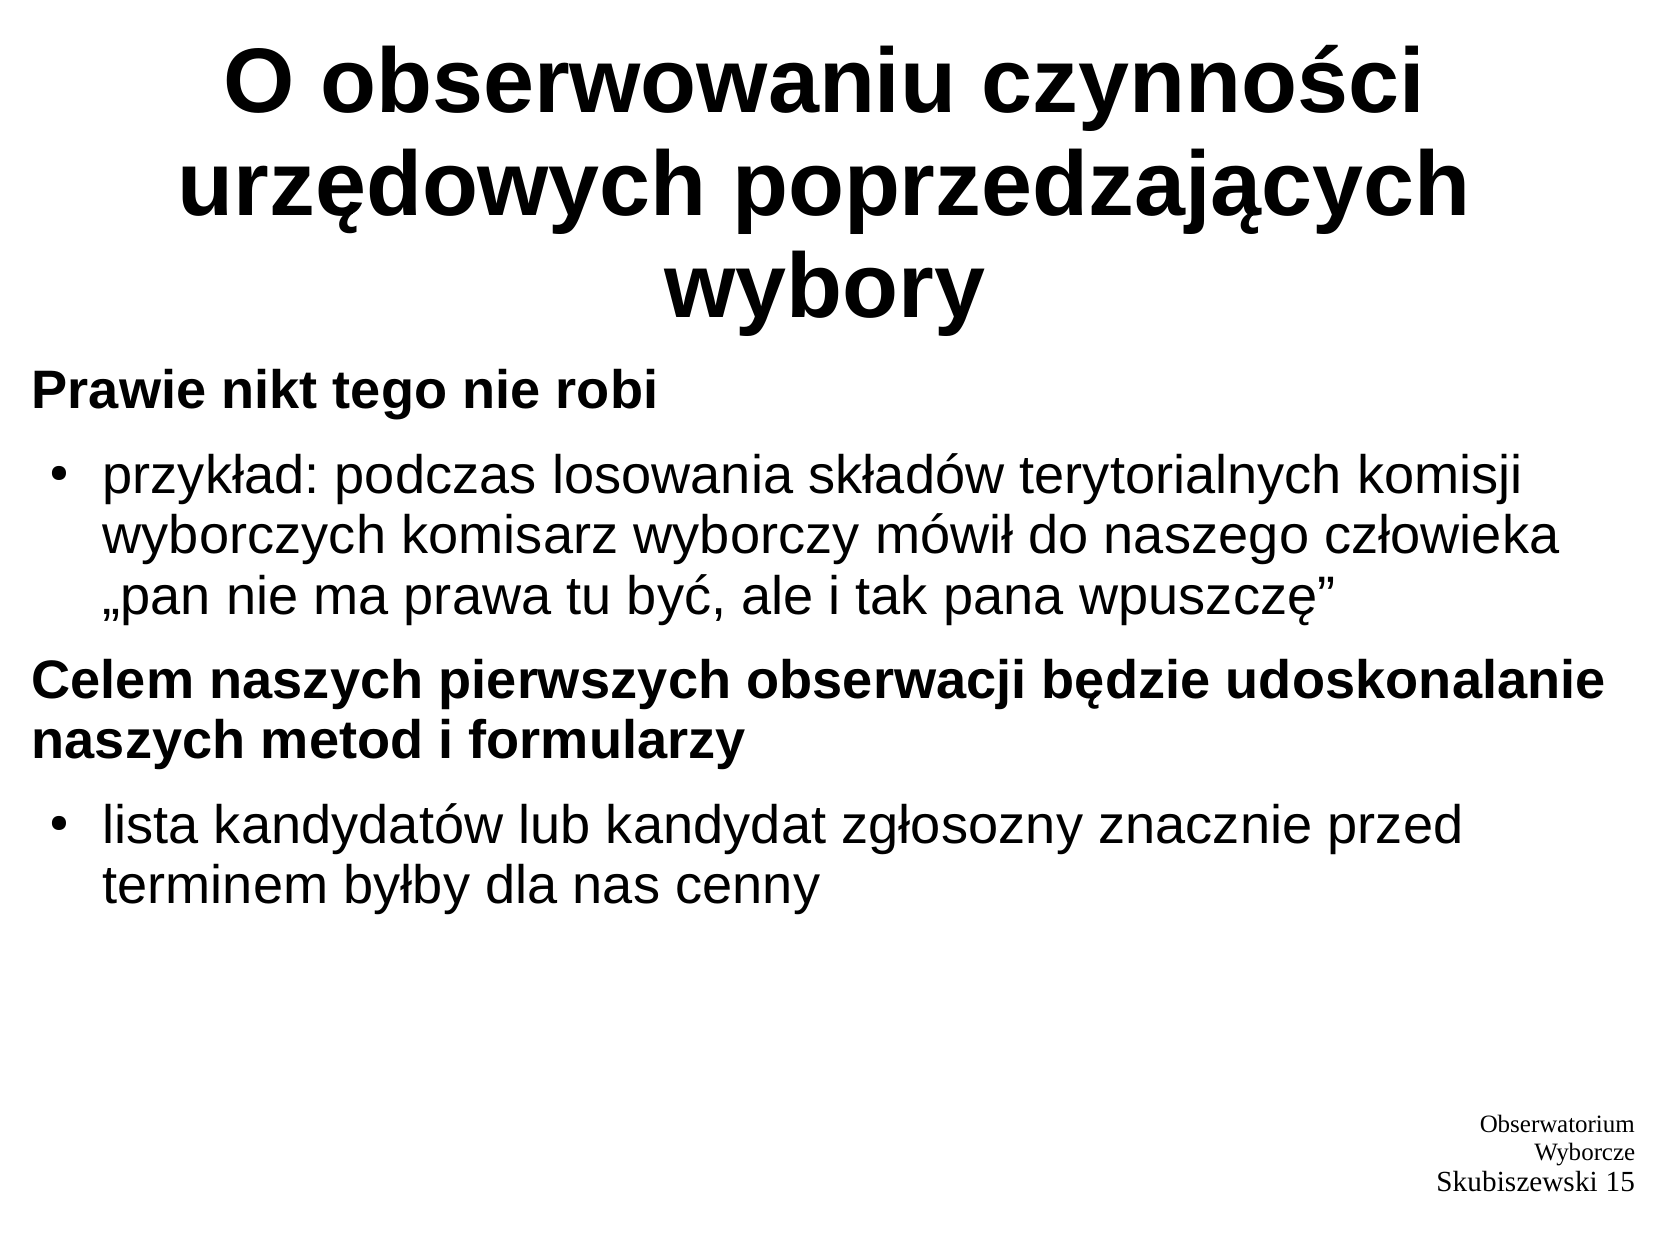

# O obserwowaniu czynności urzędowych poprzedzających wybory
Prawie nikt tego nie robi
przykład: podczas losowania składów terytorialnych komisji wyborczych komisarz wyborczy mówił do naszego człowieka „pan nie ma prawa tu być, ale i tak pana wpuszczę”
Celem naszych pierwszych obserwacji będzie udoskonalanie naszych metod i formularzy
lista kandydatów lub kandydat zgłosozny znacznie przed terminem byłby dla nas cenny
15